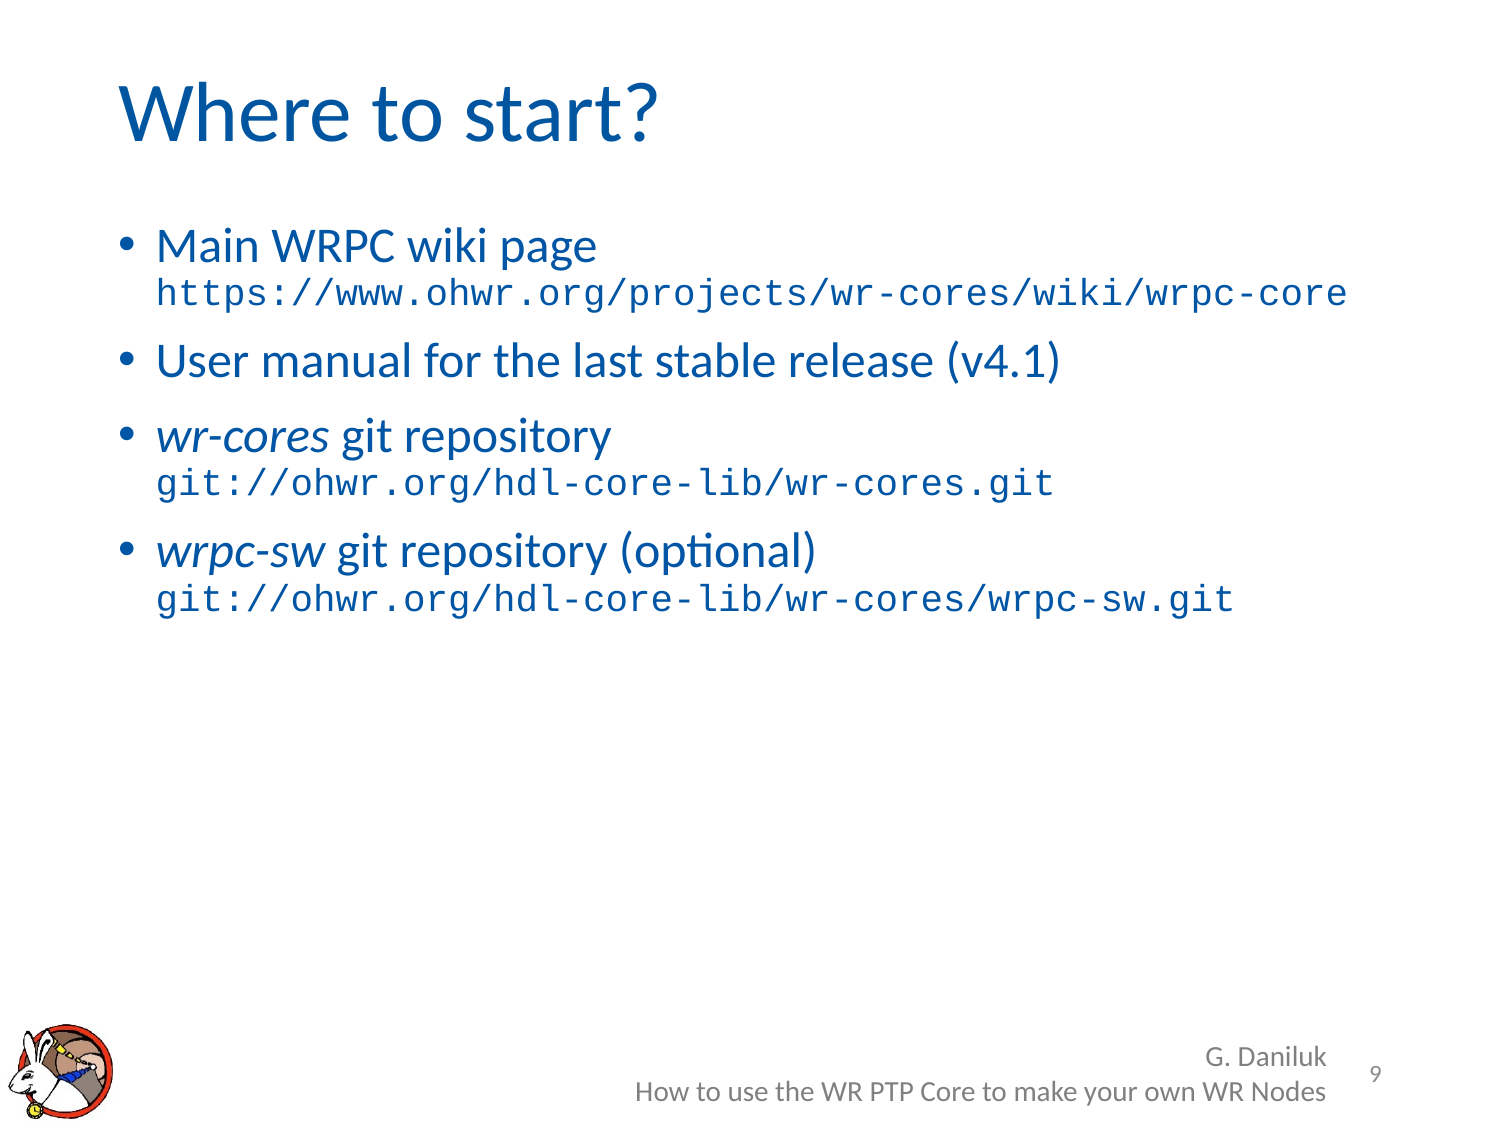

# Where to start?
Main WRPC wiki page
https://www.ohwr.org/projects/wr-cores/wiki/wrpc-core
User manual for the last stable release (v4.1)
wr-cores git repository
git://ohwr.org/hdl-core-lib/wr-cores.git
wrpc-sw git repository (optional)
git://ohwr.org/hdl-core-lib/wr-cores/wrpc-sw.git
G. Daniluk
How to use the WR PTP Core to make your own WR Nodes